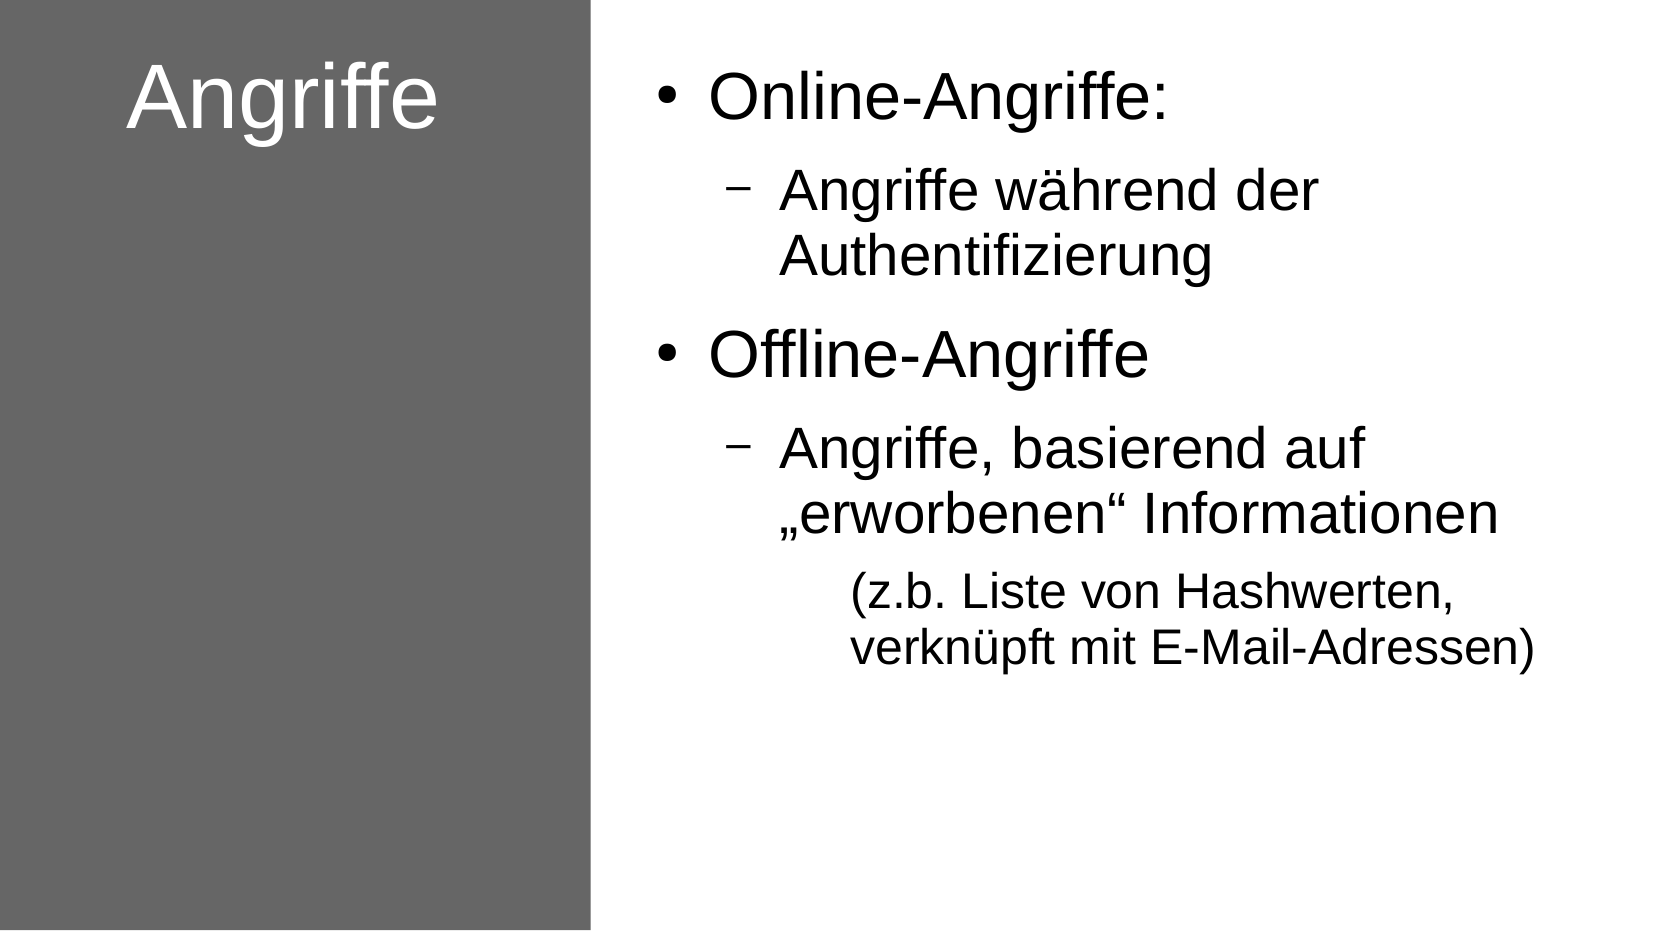

# Angriffe
Online-Angriffe:
Angriffe während der Authentifizierung
Offline-Angriffe
Angriffe, basierend auf „erworbenen“ Informationen
(z.b. Liste von Hashwerten, verknüpft mit E-Mail-Adressen)